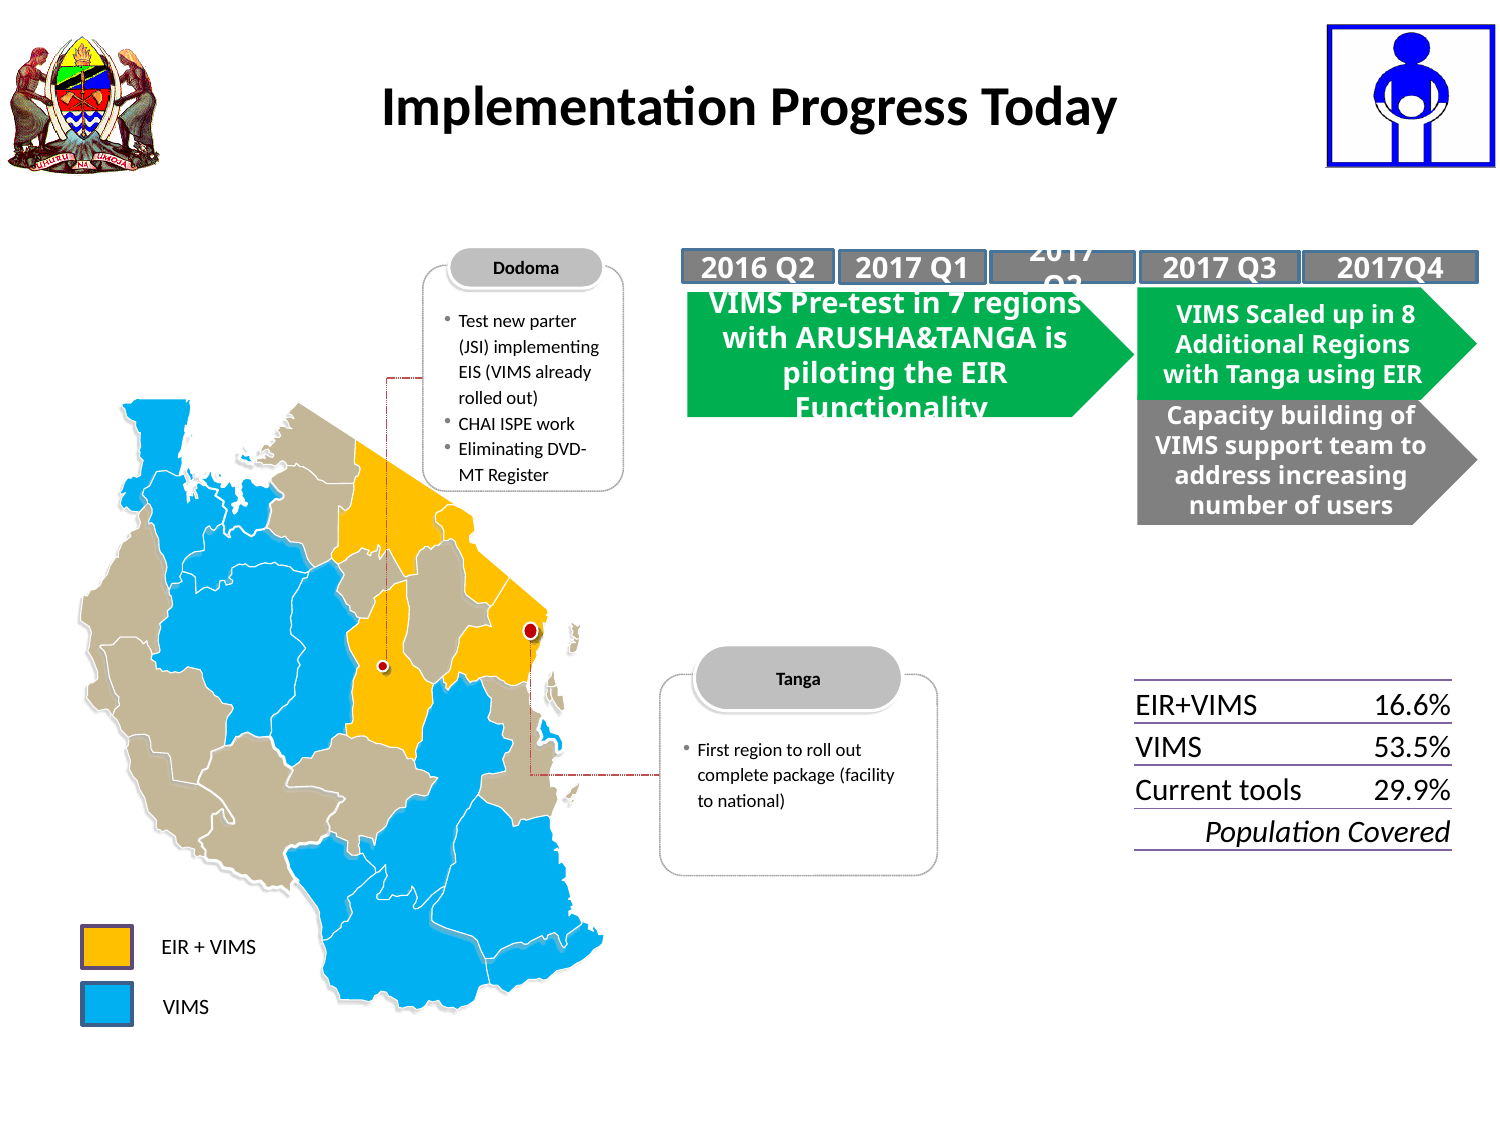

# Implementation Progress Today
Dodoma
Test new parter (JSI) implementing EIS (VIMS already rolled out)
CHAI ISPE work
Eliminating DVD-MT Register
Tanga
First region to roll out complete package (facility to national)
EIR + VIMS
VIMS
2016 Q2
2017 Q1
2017 Q2
2017Q4
2017 Q3
 VIMS Scaled up in 8 Additional Regions with Tanga using EIR
VIMS Pre-test in 7 regions with ARUSHA&TANGA is piloting the EIR Functionality
Capacity building of VIMS support team to address increasing number of users
| EIR+VIMS | 16.6% |
| --- | --- |
| VIMS | 53.5% |
| Current tools | 29.9% |
| Population Covered | |